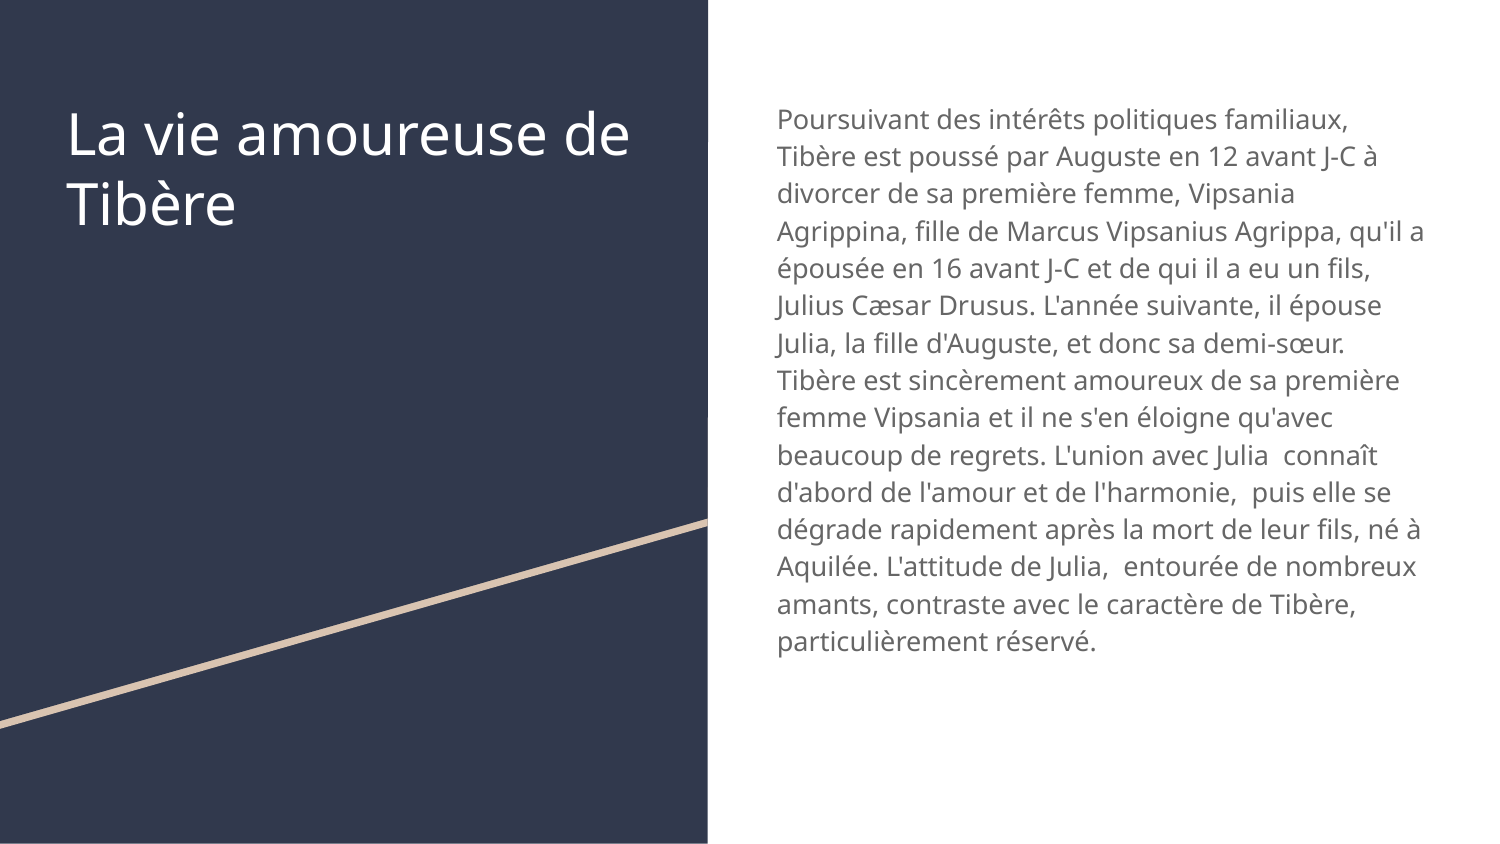

# La vie amoureuse de Tibère
Poursuivant des intérêts politiques familiaux, Tibère est poussé par Auguste en 12 avant J-C à divorcer de sa première femme, Vipsania Agrippina, fille de Marcus Vipsanius Agrippa, qu'il a épousée en 16 avant J-C et de qui il a eu un fils, Julius Cæsar Drusus. L'année suivante, il épouse Julia, la fille d'Auguste, et donc sa demi-sœur. Tibère est sincèrement amoureux de sa première femme Vipsania et il ne s'en éloigne qu'avec beaucoup de regrets. L'union avec Julia connaît d'abord de l'amour et de l'harmonie, puis elle se dégrade rapidement après la mort de leur fils, né à Aquilée. L'attitude de Julia, entourée de nombreux amants, contraste avec le caractère de Tibère, particulièrement réservé.